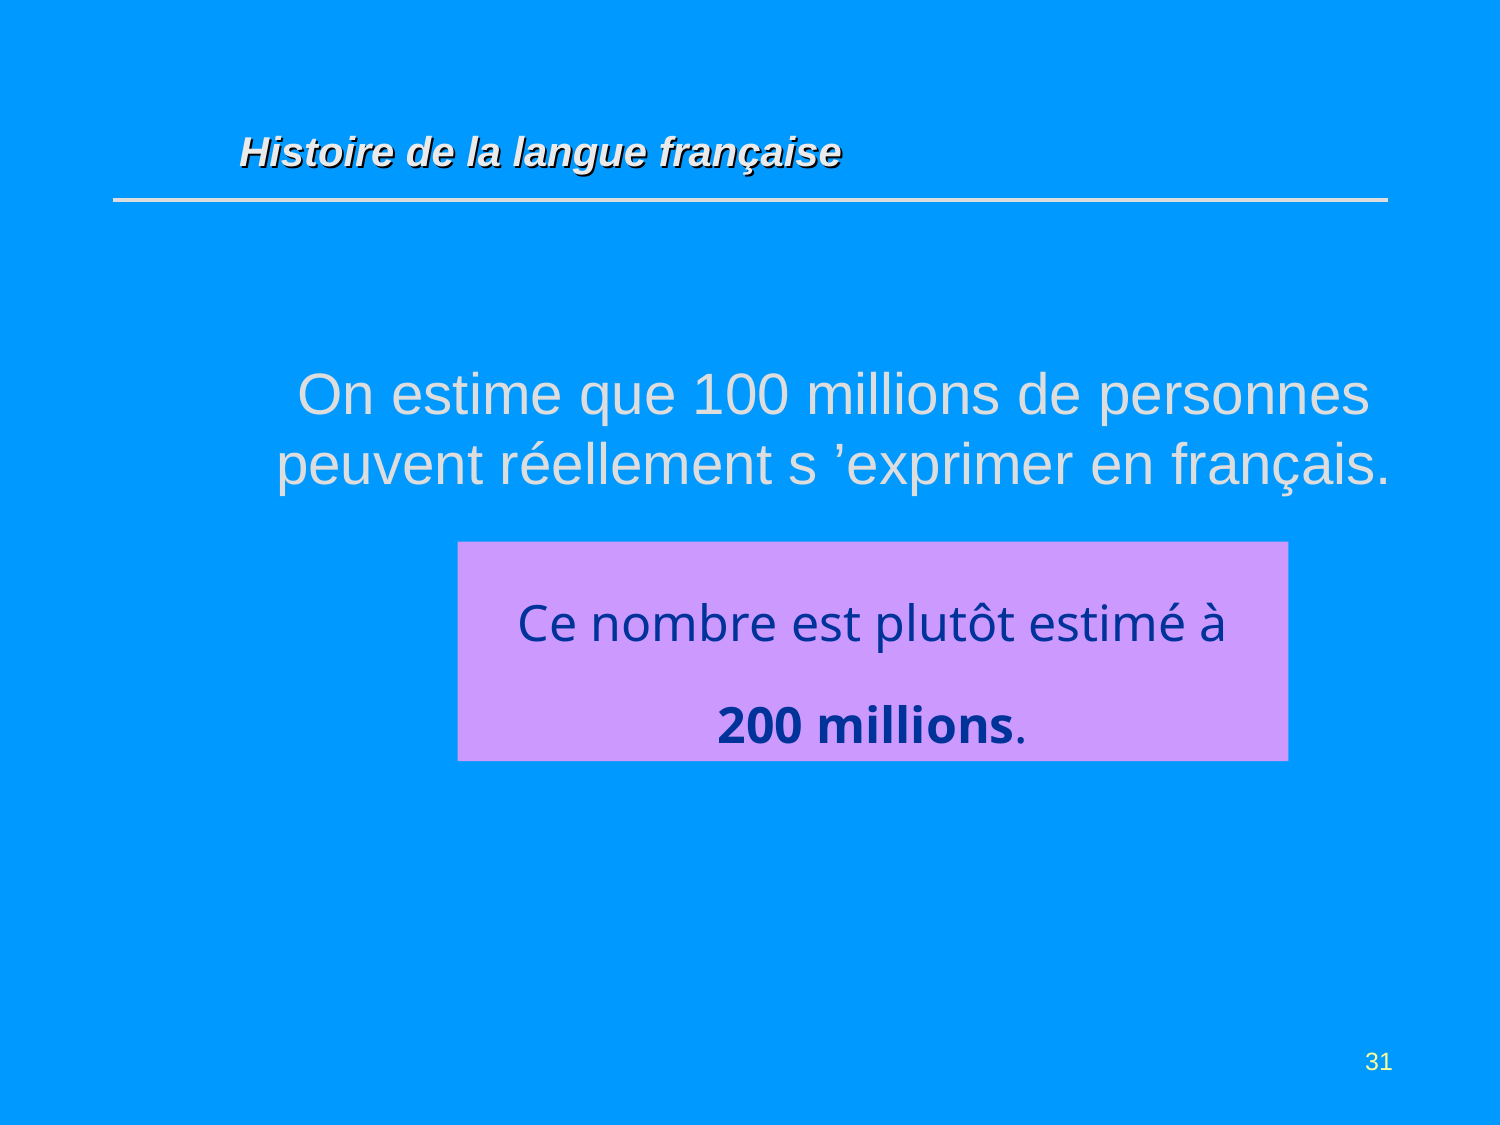

Histoire de la langue française
On estime que 100 millions de personnes peuvent réellement s ’exprimer en français.
Vrai / Faux ?
Ce nombre est plutôt estimé à 200 millions.
31